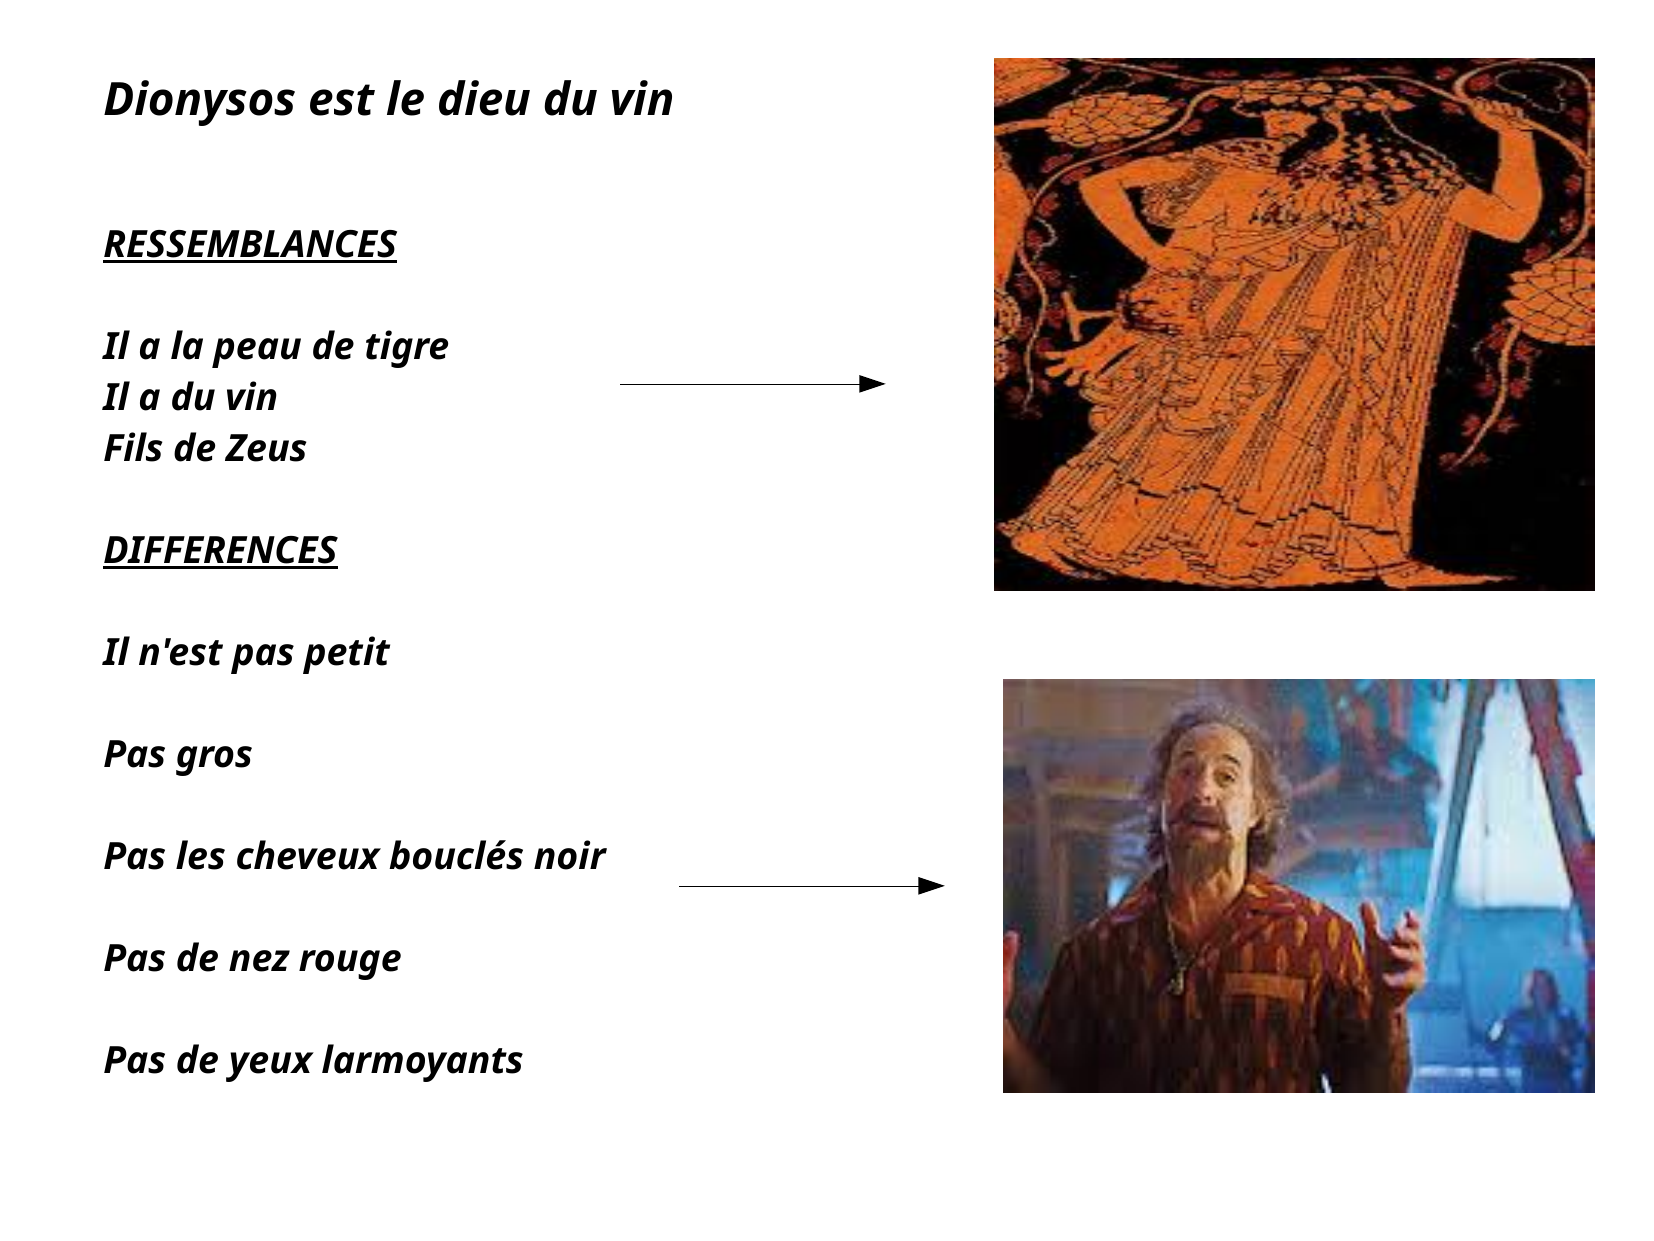

Dionysos est le dieu du vin
RESSEMBLANCES
Il a la peau de tigre
Il a du vin
Fils de Zeus
DIFFERENCES
Il n'est pas petit
Pas gros
Pas les cheveux bouclés noir
Pas de nez rouge
Pas de yeux larmoyants